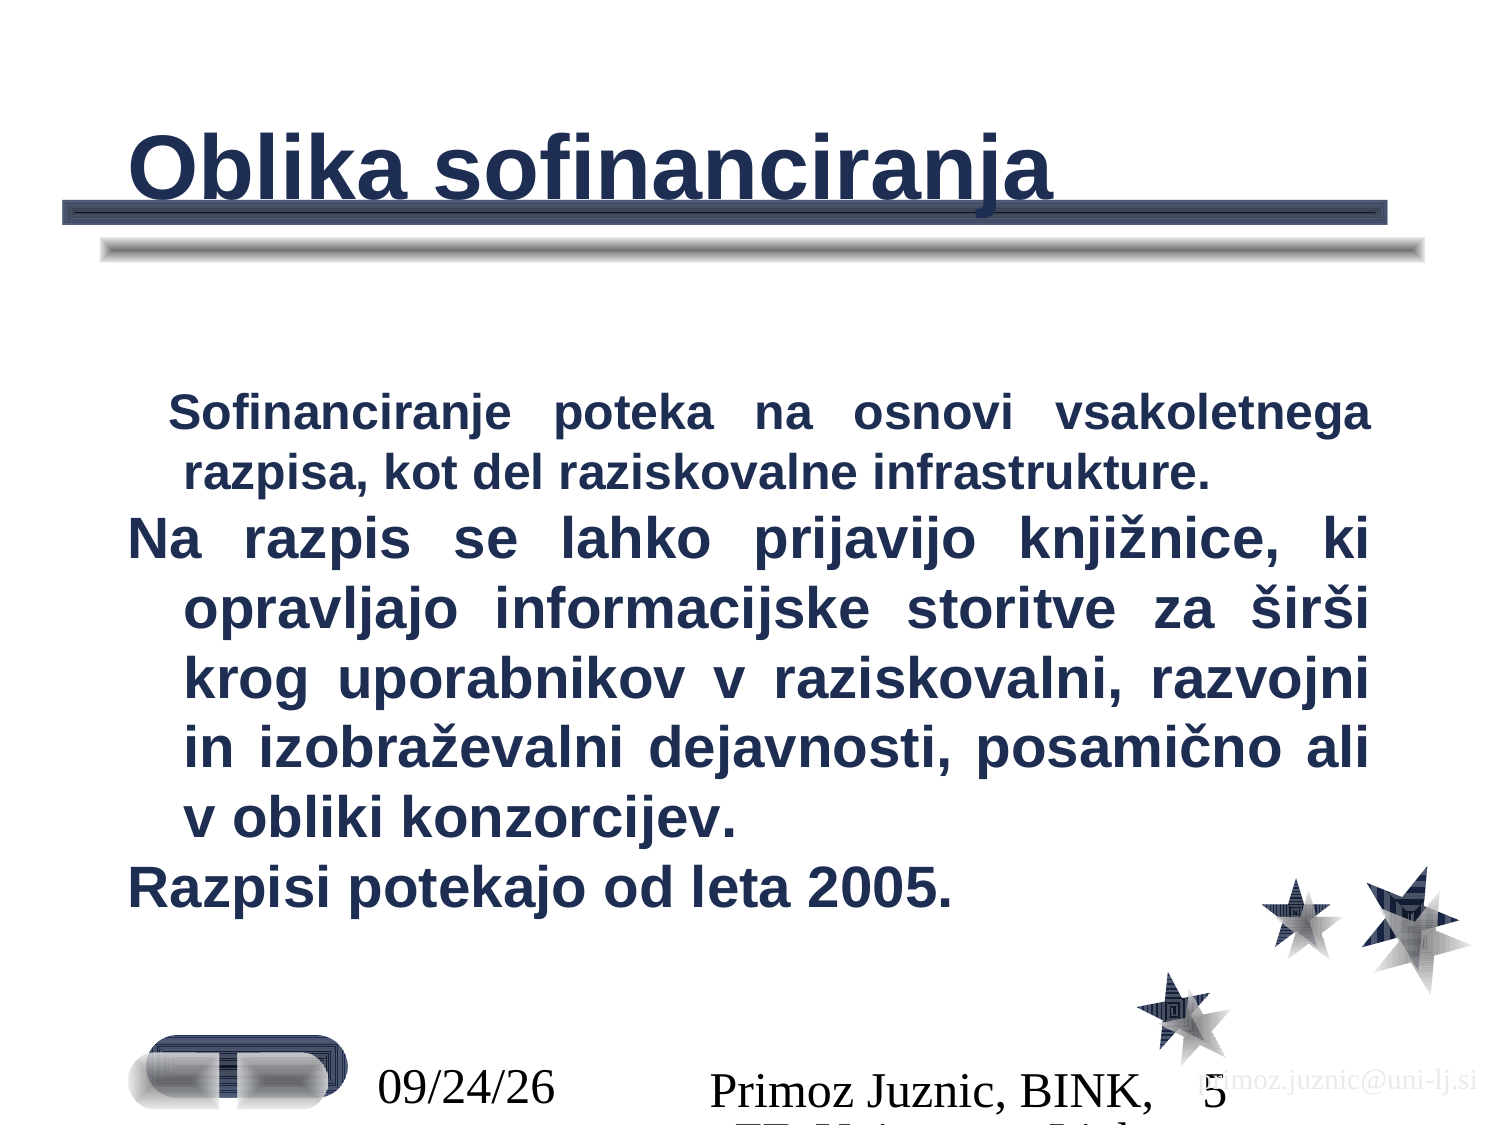

# Oblika sofinanciranja
 Sofinanciranje poteka na osnovi vsakoletnega razpisa, kot del raziskovalne infrastrukture.
Na razpis se lahko prijavijo knjižnice, ki opravljajo informacijske storitve za širši krog uporabnikov v raziskovalni, razvojni in izobraževalni dejavnosti, posamično ali v obliki konzorcijev.
Razpisi potekajo od leta 2005.
Primoz Juznic, BINK, FF, Univerza v Ljubljani
5